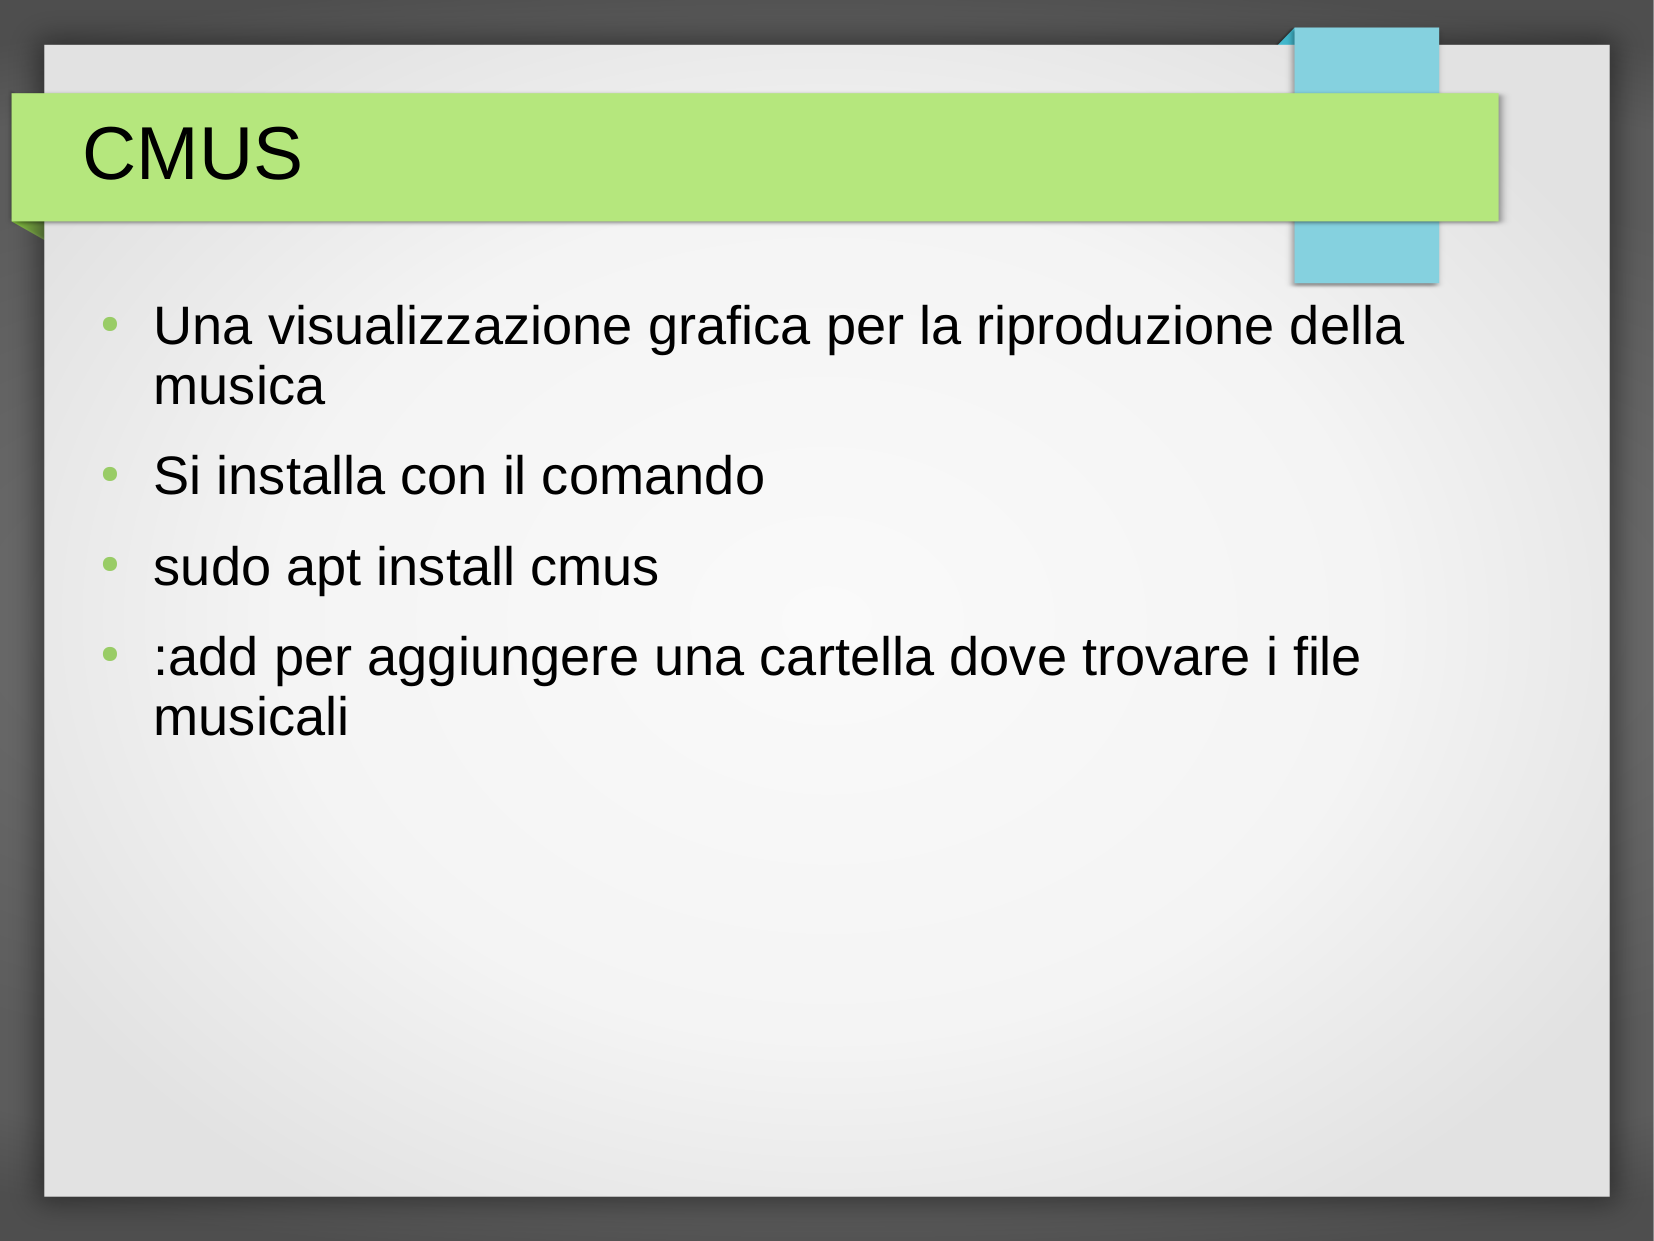

# CMUS
Una visualizzazione grafica per la riproduzione della musica
Si installa con il comando
sudo apt install cmus
:add per aggiungere una cartella dove trovare i file musicali